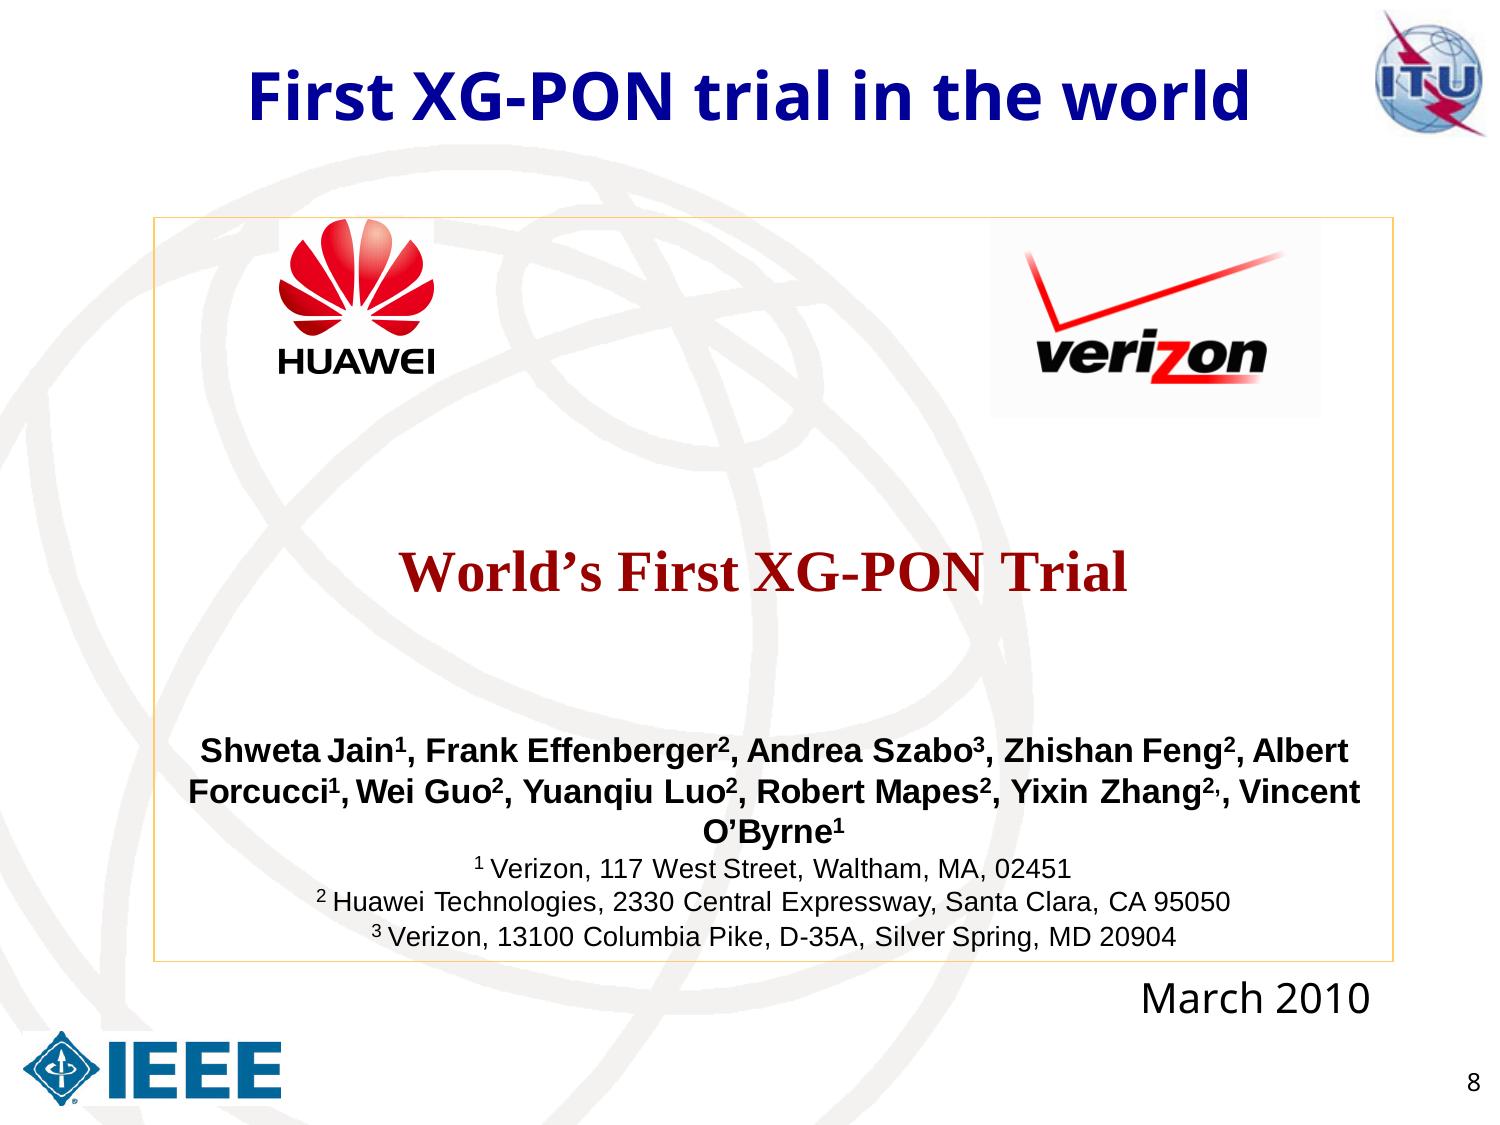

# First XG-PON trial in the world
March 2010
7